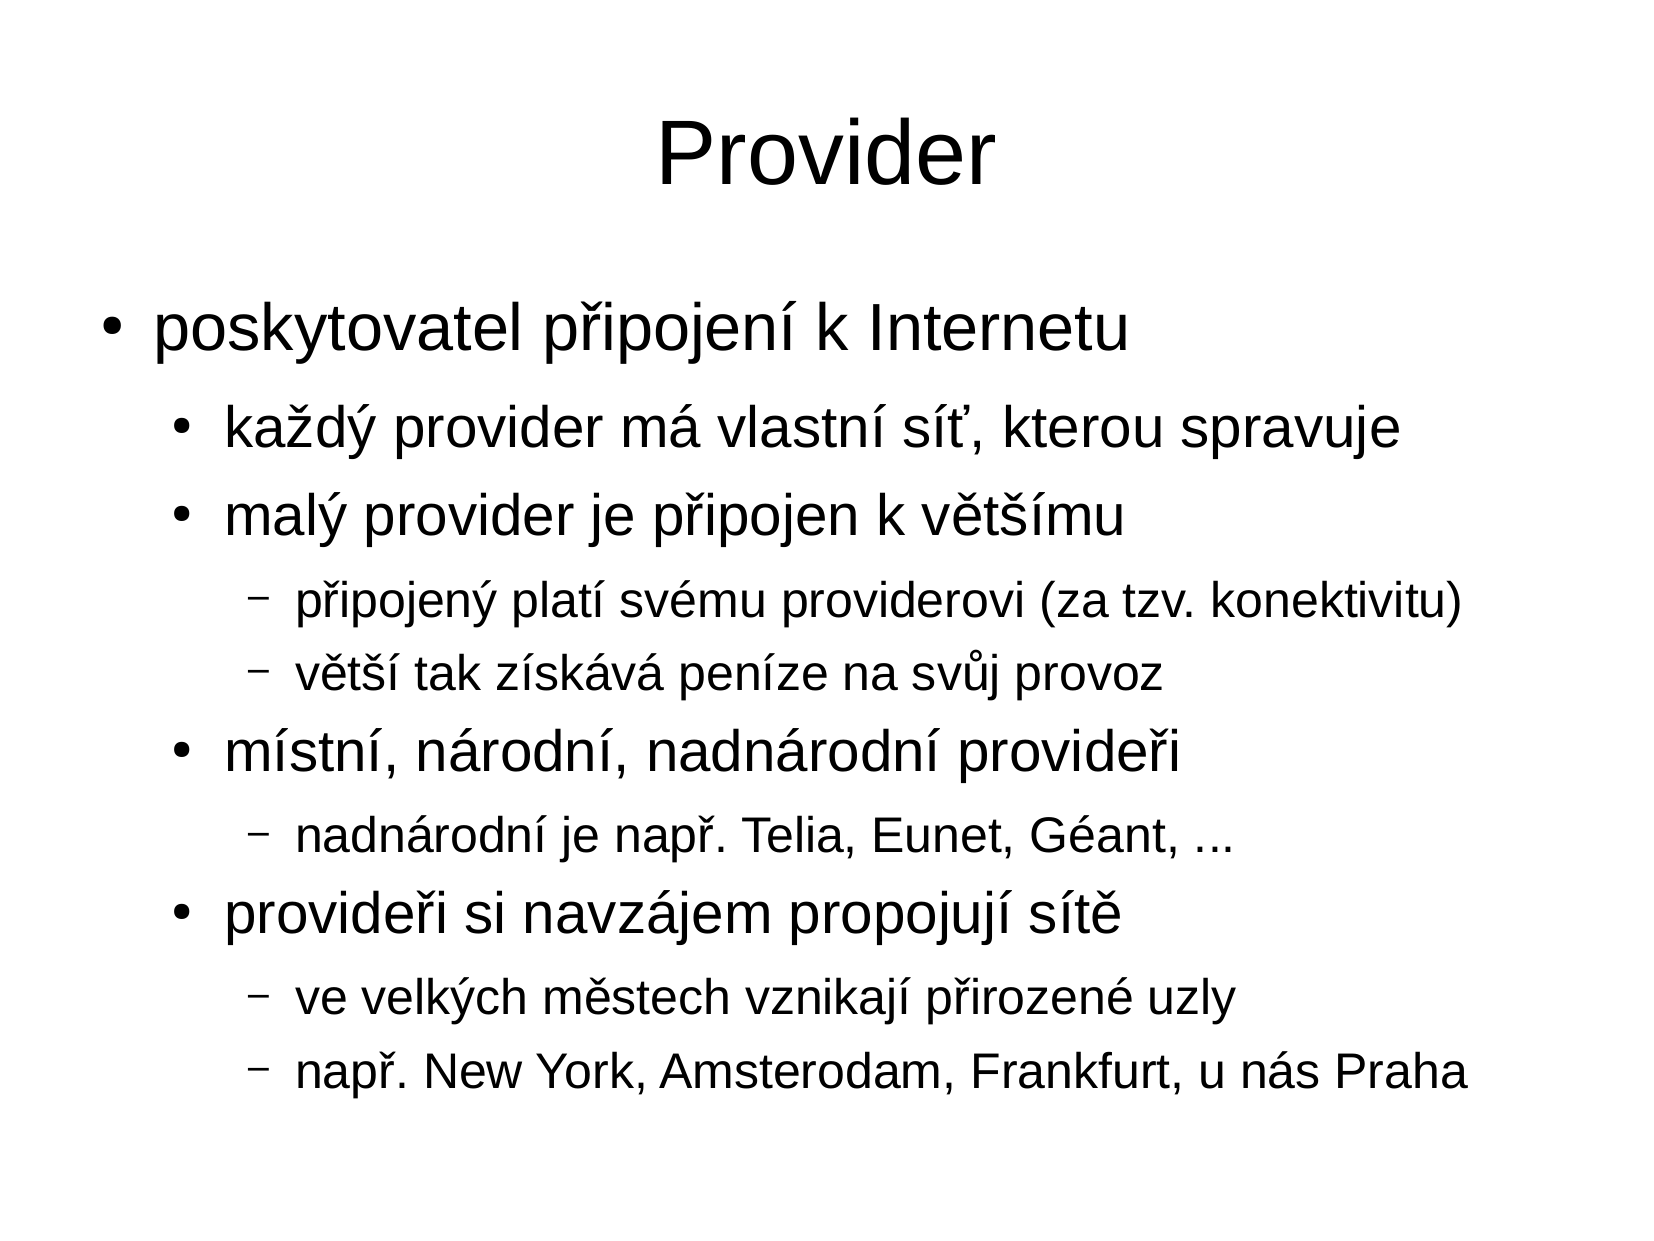

# Provider
poskytovatel připojení k Internetu
každý provider má vlastní síť, kterou spravuje
malý provider je připojen k většímu
připojený platí svému providerovi (za tzv. konektivitu)
větší tak získává peníze na svůj provoz
místní, národní, nadnárodní provideři
nadnárodní je např. Telia, Eunet, Géant, ...
provideři si navzájem propojují sítě
ve velkých městech vznikají přirozené uzly
např. New York, Amsterodam, Frankfurt, u nás Praha